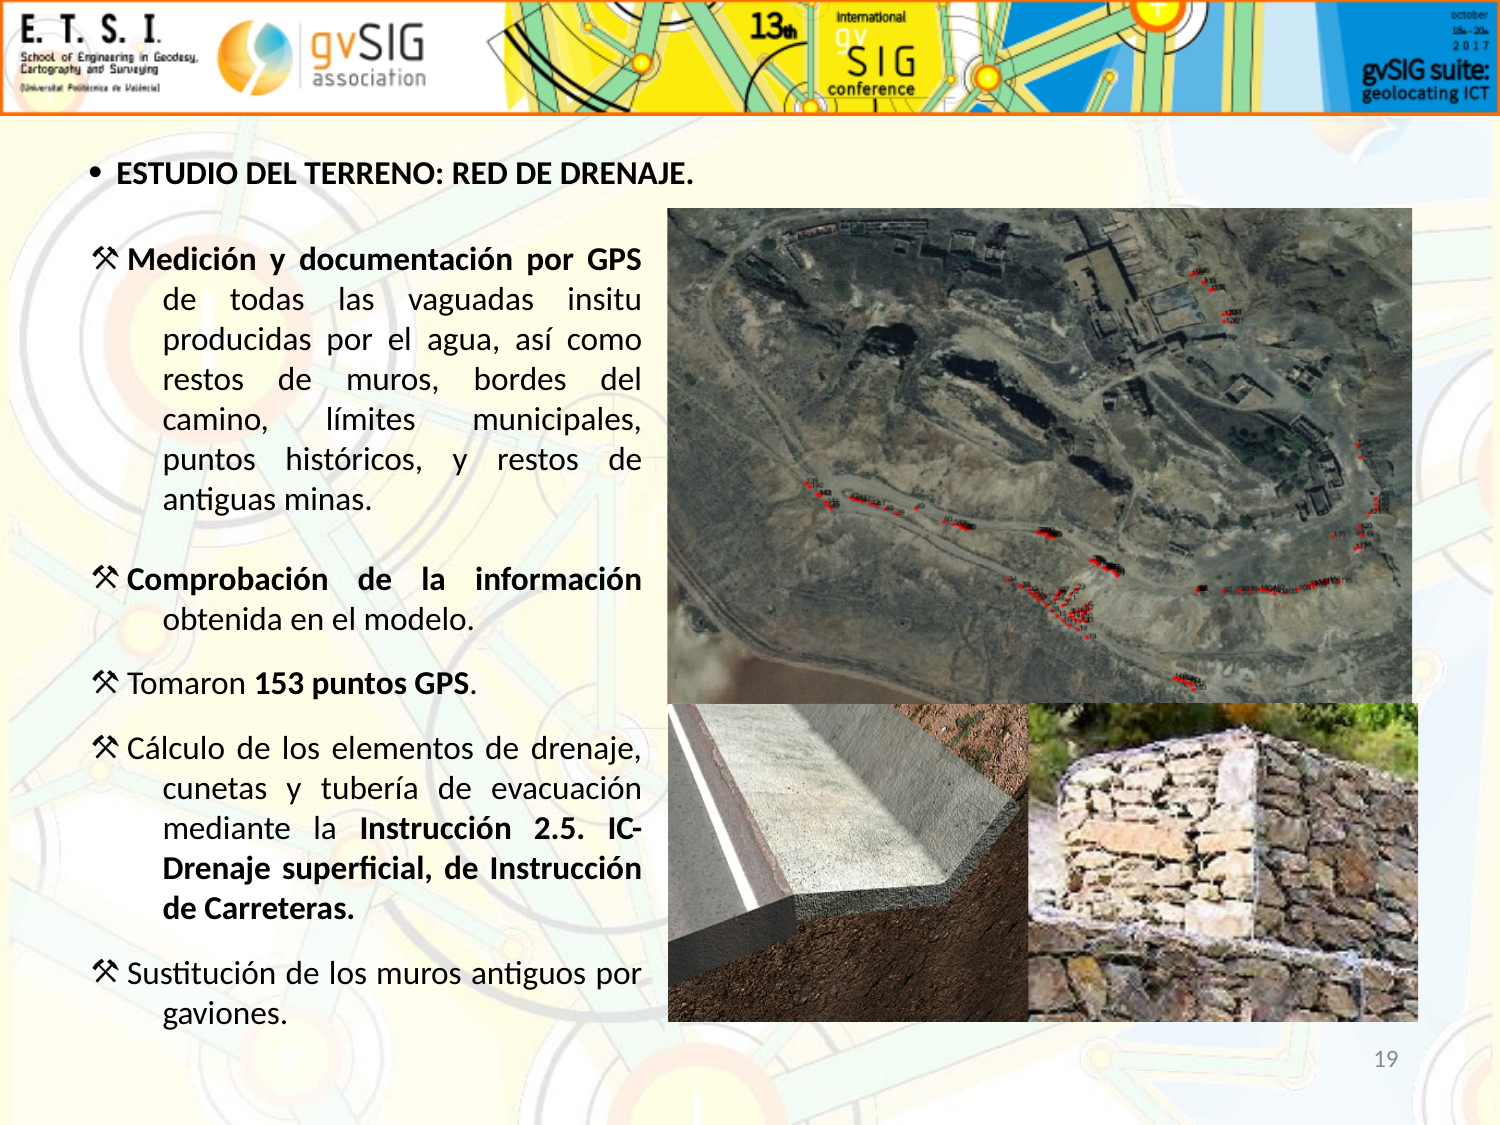

ESTUDIO DEL TERRENO: RED DE DRENAJE.
Medición y documentación por GPS de todas las vaguadas insitu producidas por el agua, así como restos de muros, bordes del camino, límites municipales, puntos históricos, y restos de antiguas minas.
Comprobación de la información obtenida en el modelo.
Tomaron 153 puntos GPS.
Cálculo de los elementos de drenaje, cunetas y tubería de evacuación mediante la Instrucción 2.5. IC- Drenaje superficial, de Instrucción de Carreteras.
Sustitución de los muros antiguos por gaviones.